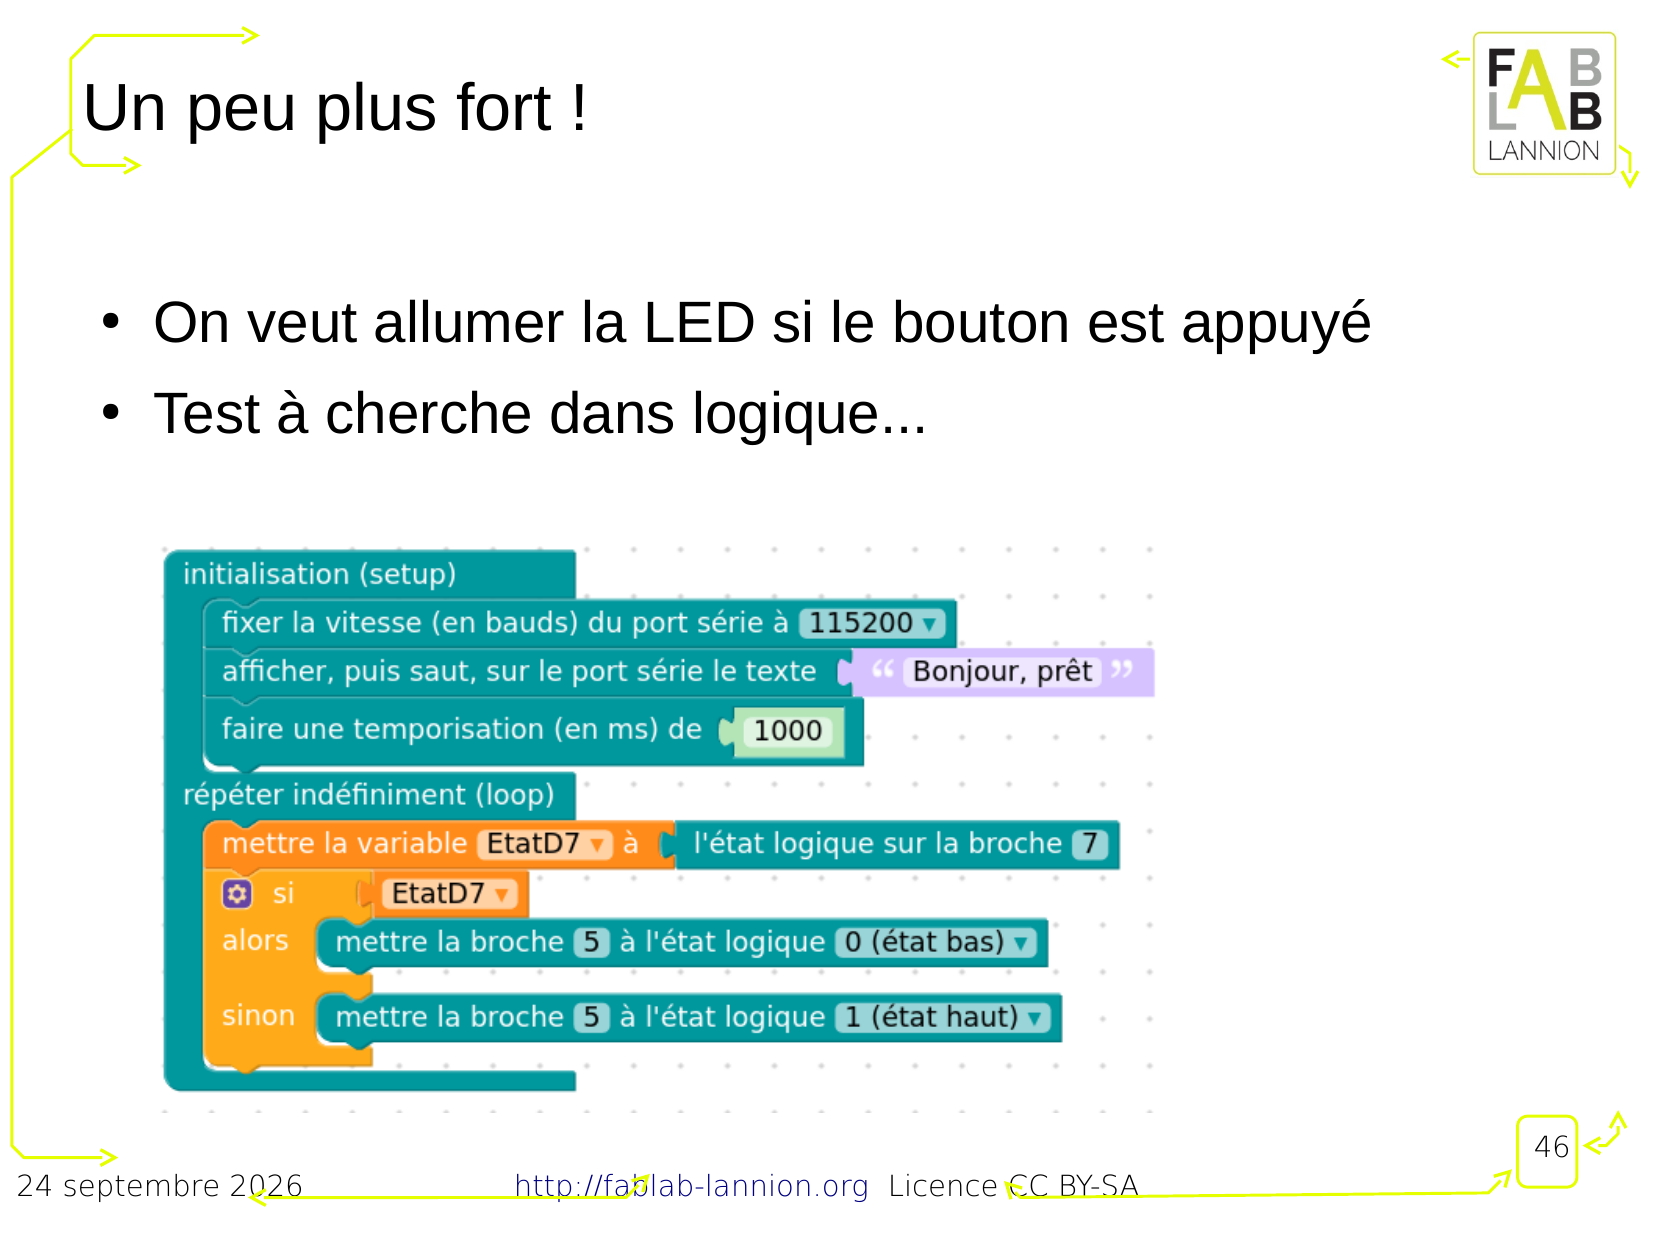

# Un peu plus fort !
On veut allumer la LED si le bouton est appuyé
Test à cherche dans logique...
46